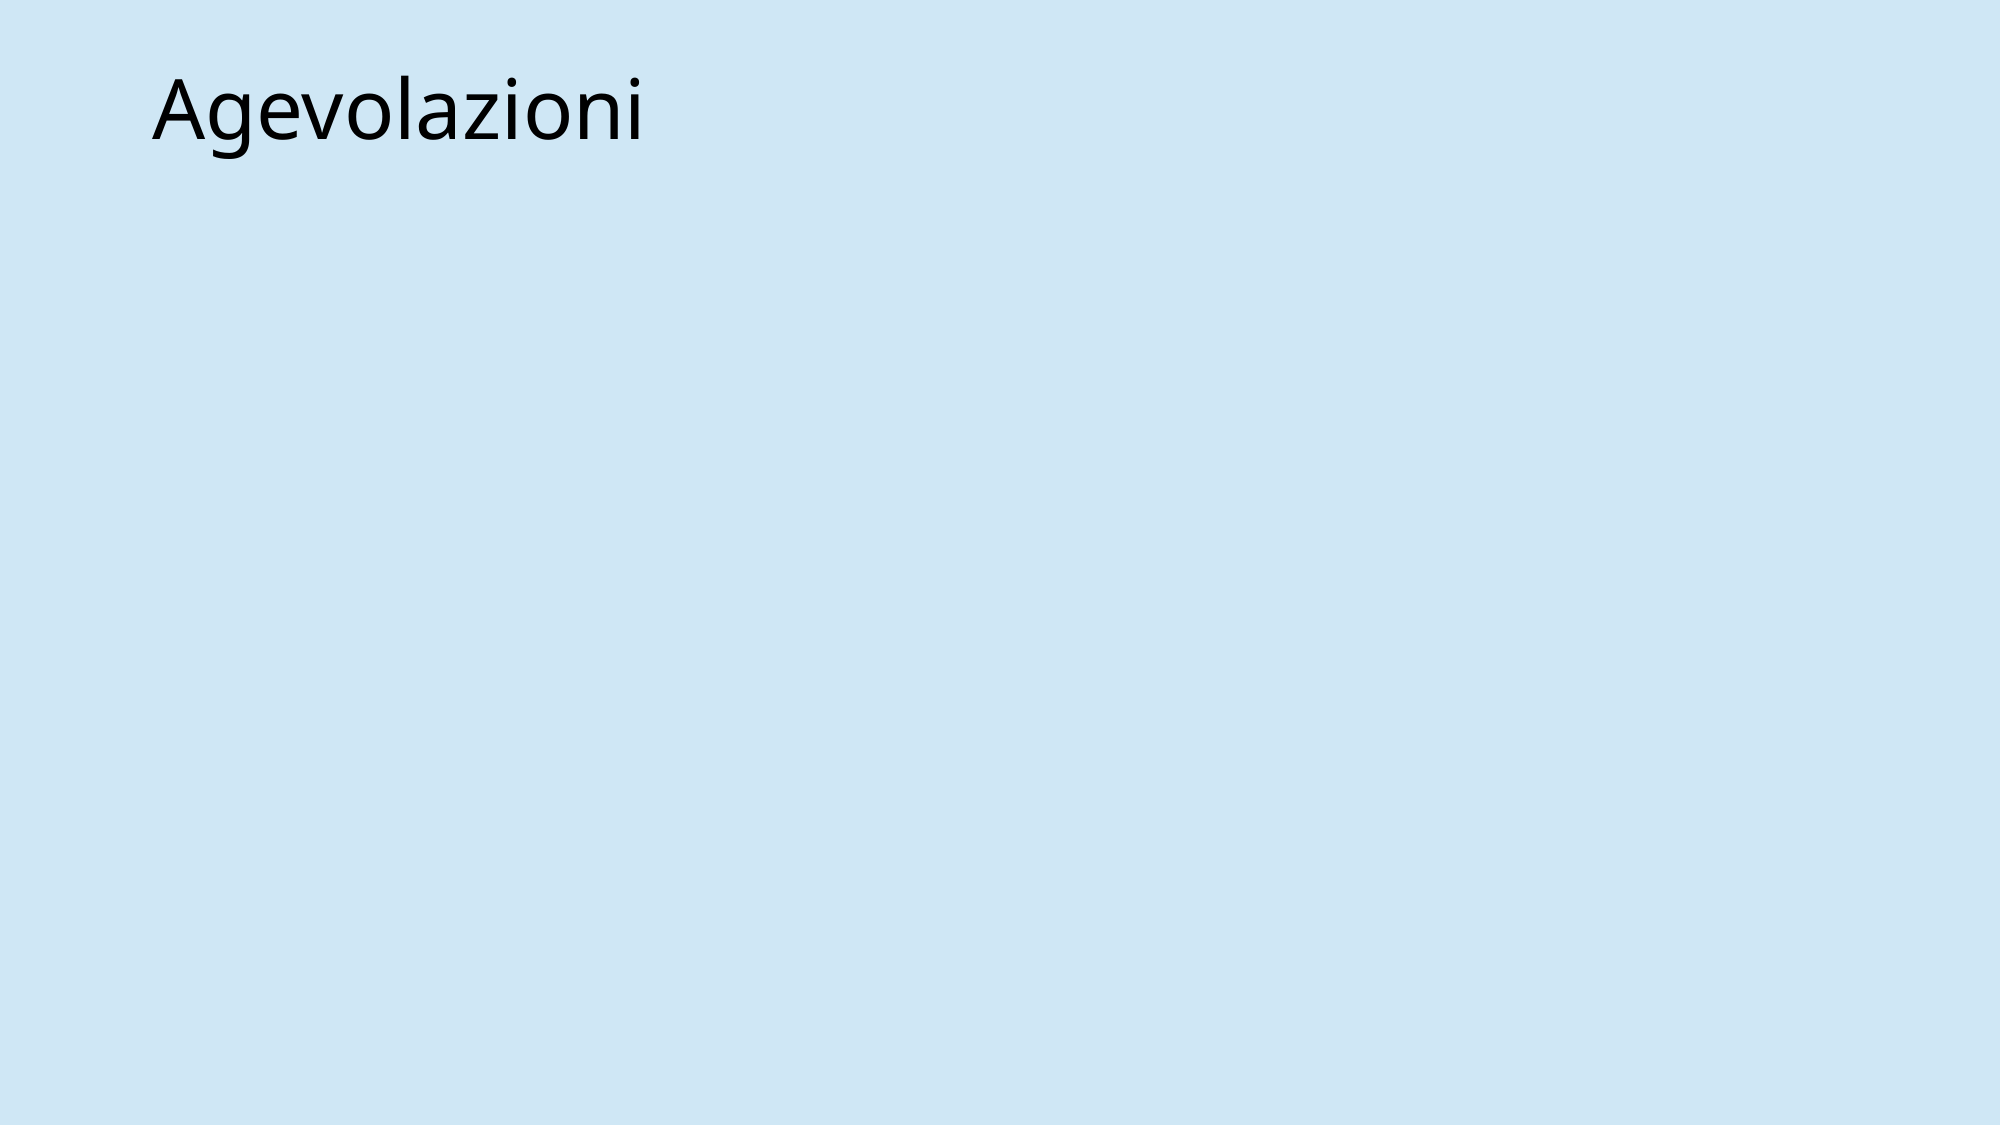

# Agevolazioni
Contributi a fondo perduto per l’acquisto di servizi forniti dalla rete di incubatori, acceleratori e altri enti abilitati
Investimenti nel capitale di rischio delle start-up innovative
Due forme di sostegno per le start up innovative